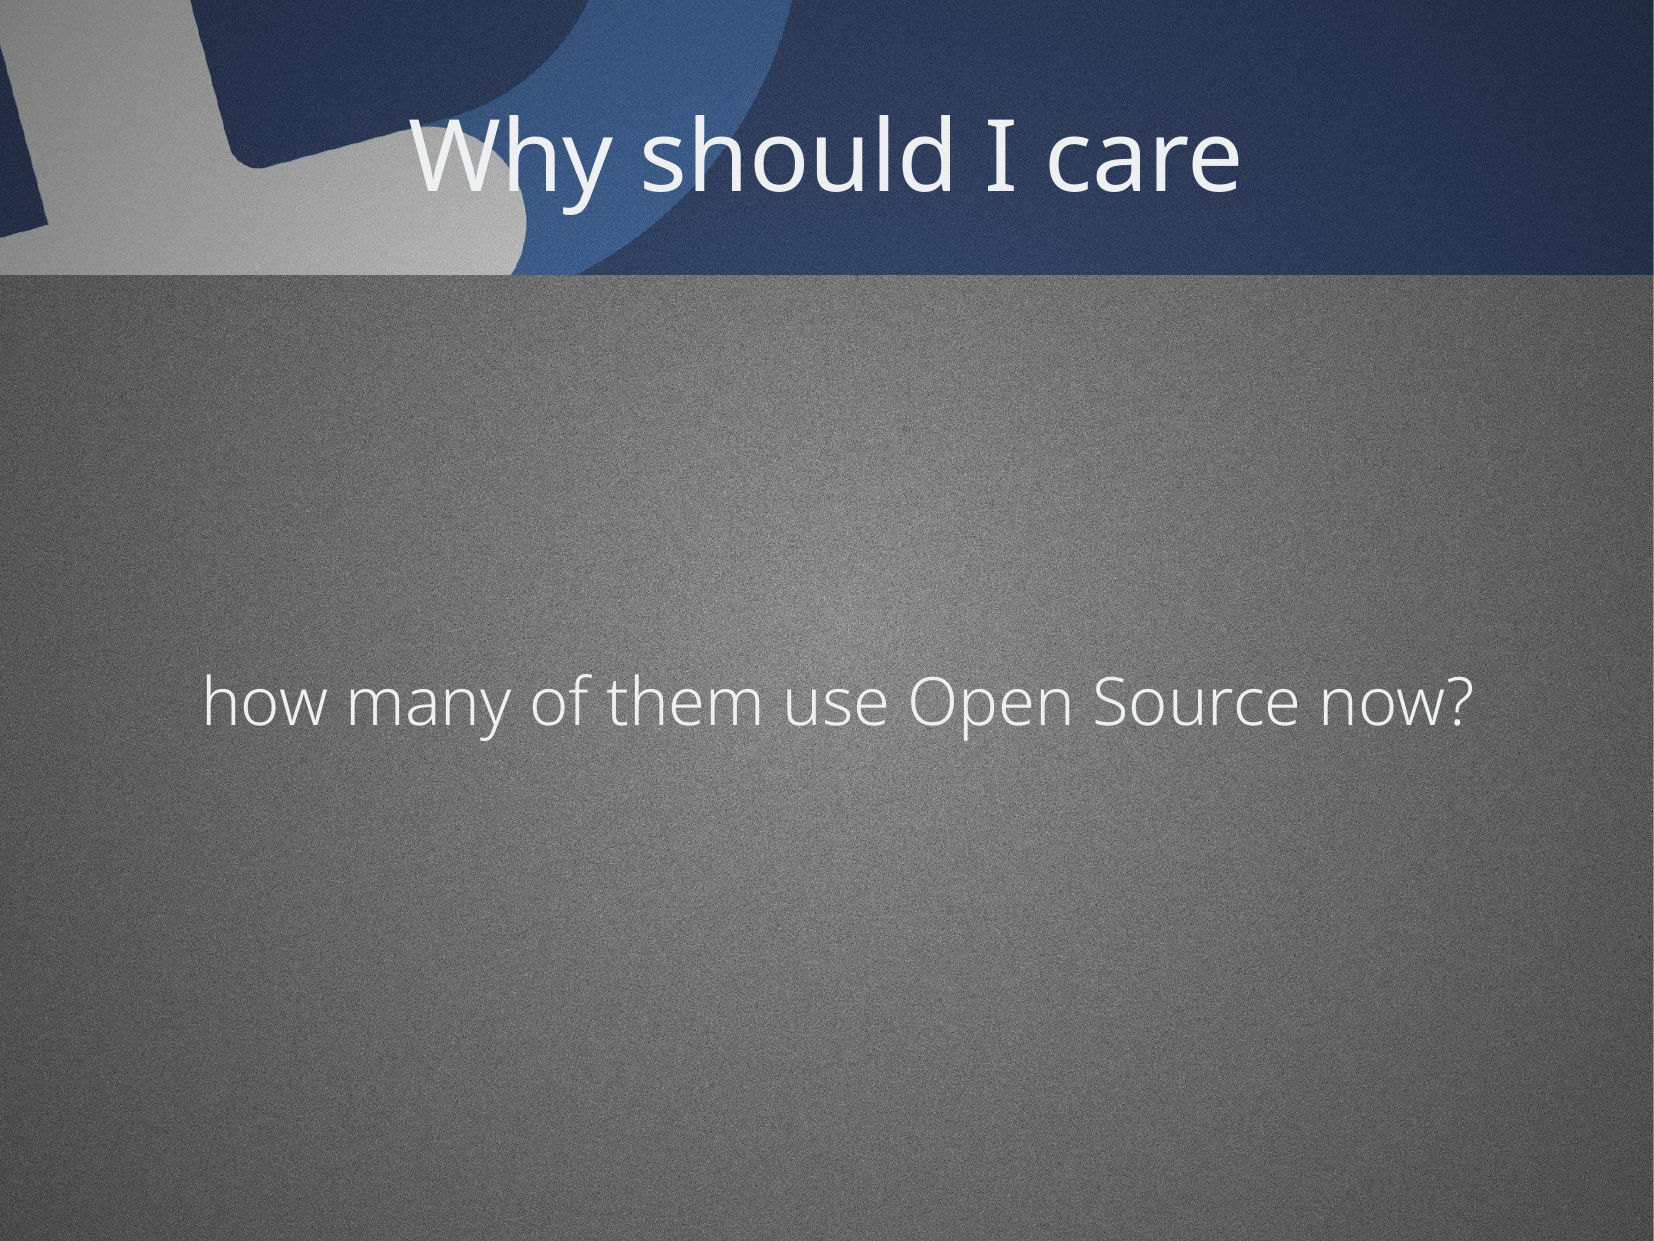

# Why should I care
how many of them use Open Source now?